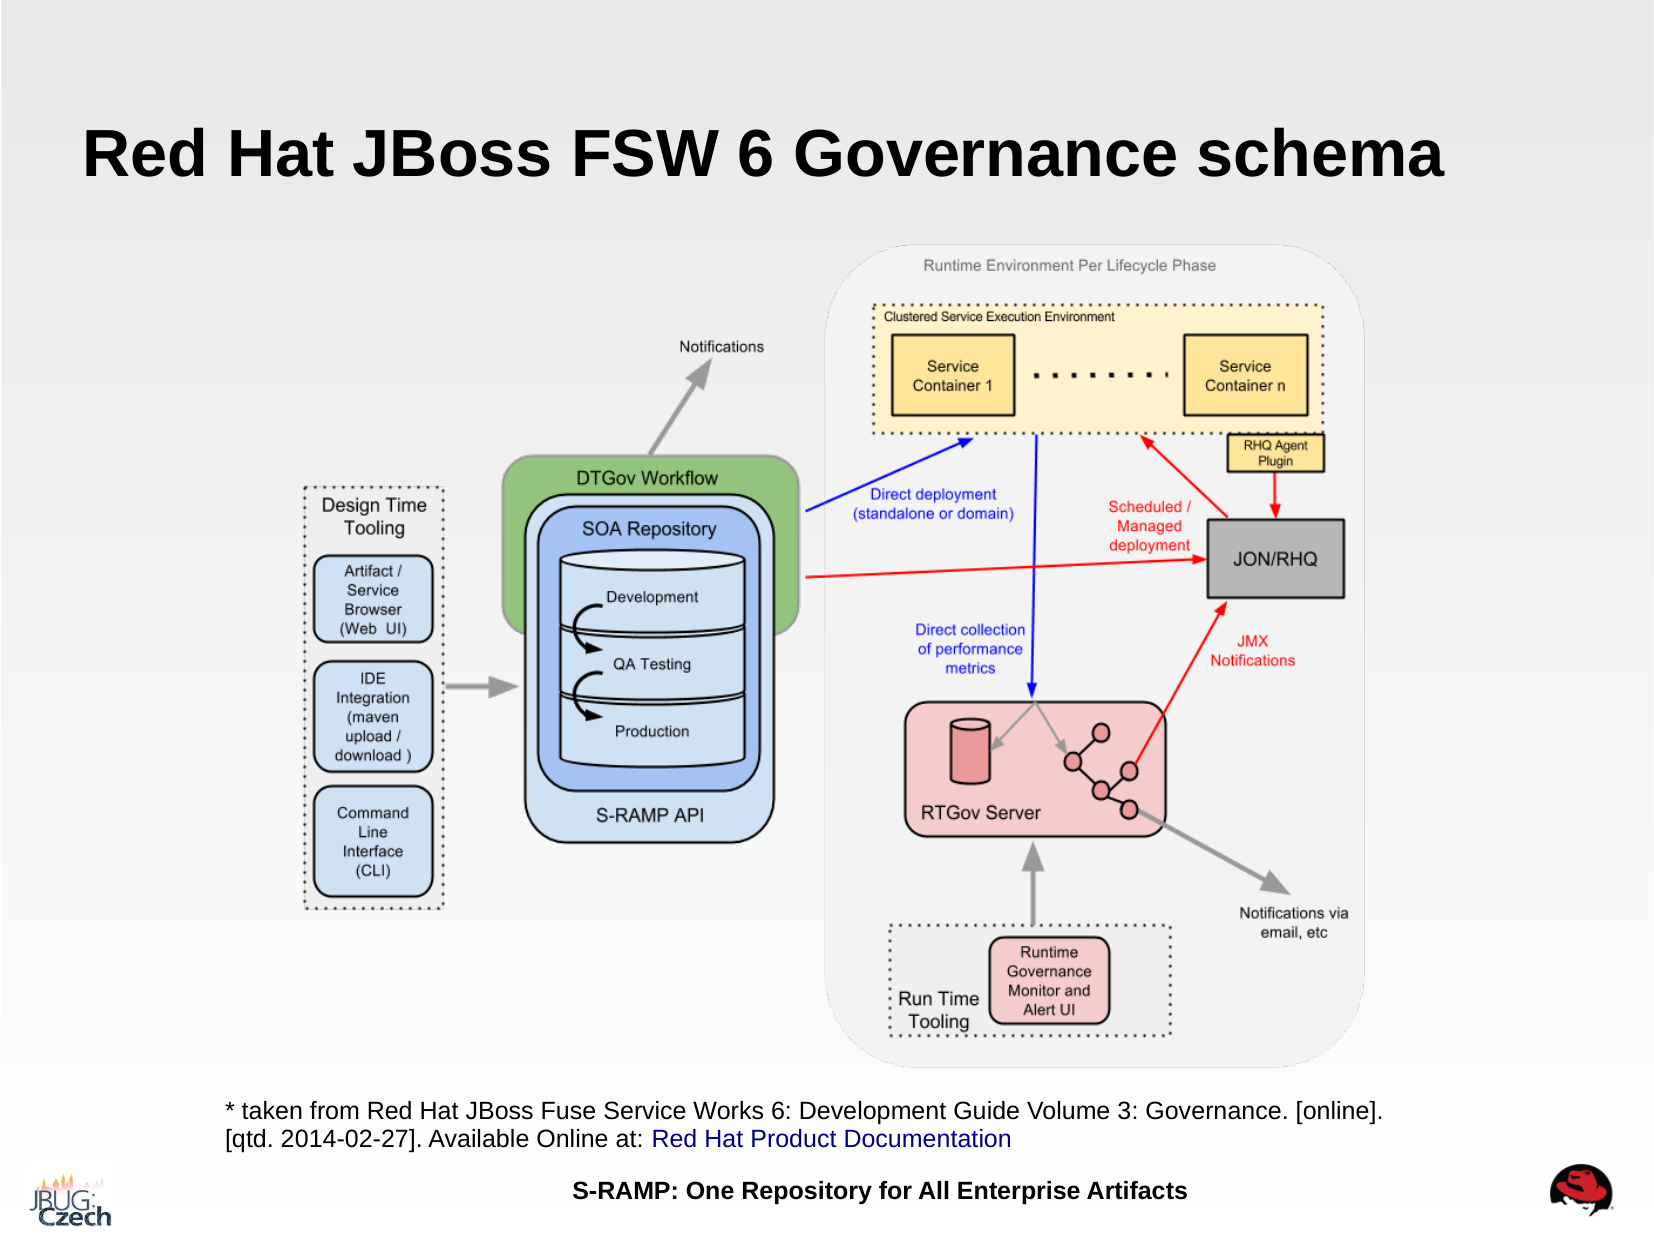

# Red Hat JBoss FSW 6 Governance schema
* taken from Red Hat JBoss Fuse Service Works 6: Development Guide Volume 3: Governance. [online].
[qtd. 2014-02-27]. Available Online at: Red Hat Product Documentation